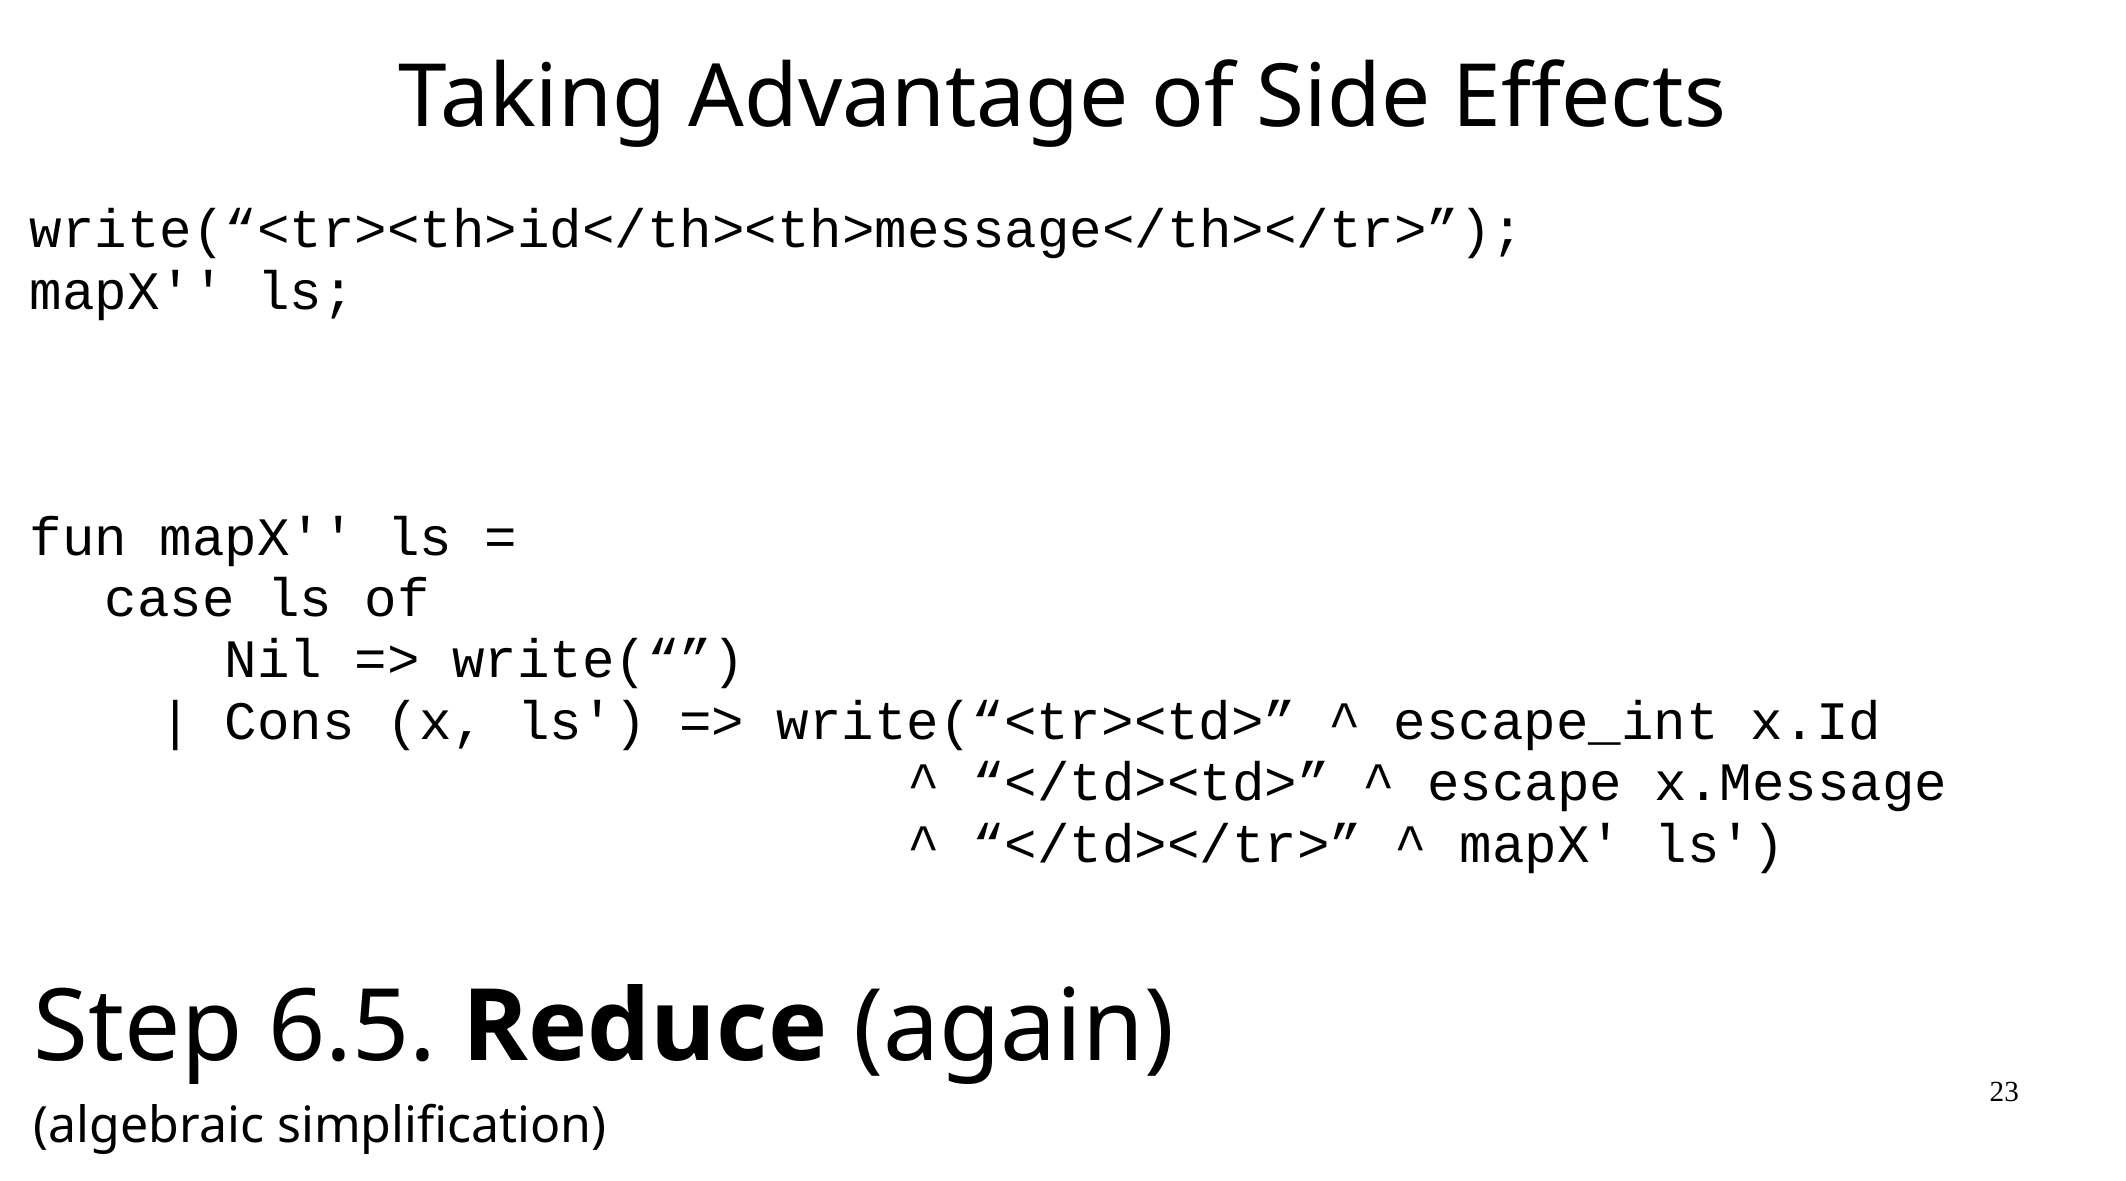

# Taking Advantage of Side Effects
write(“<tr><th>id</th><th>message</th></tr>”);
mapX'' ls;
fun mapX'' ls =
	case ls of
 Nil => write(“”)
 | Cons (x, ls') => write(“<tr><td>” ^ escape_int x.Id
 ^ “</td><td>” ^ escape x.Message
 ^ “</td></tr>” ^ mapX' ls')
Step 6.5. Reduce (again)
(algebraic simplification)
23